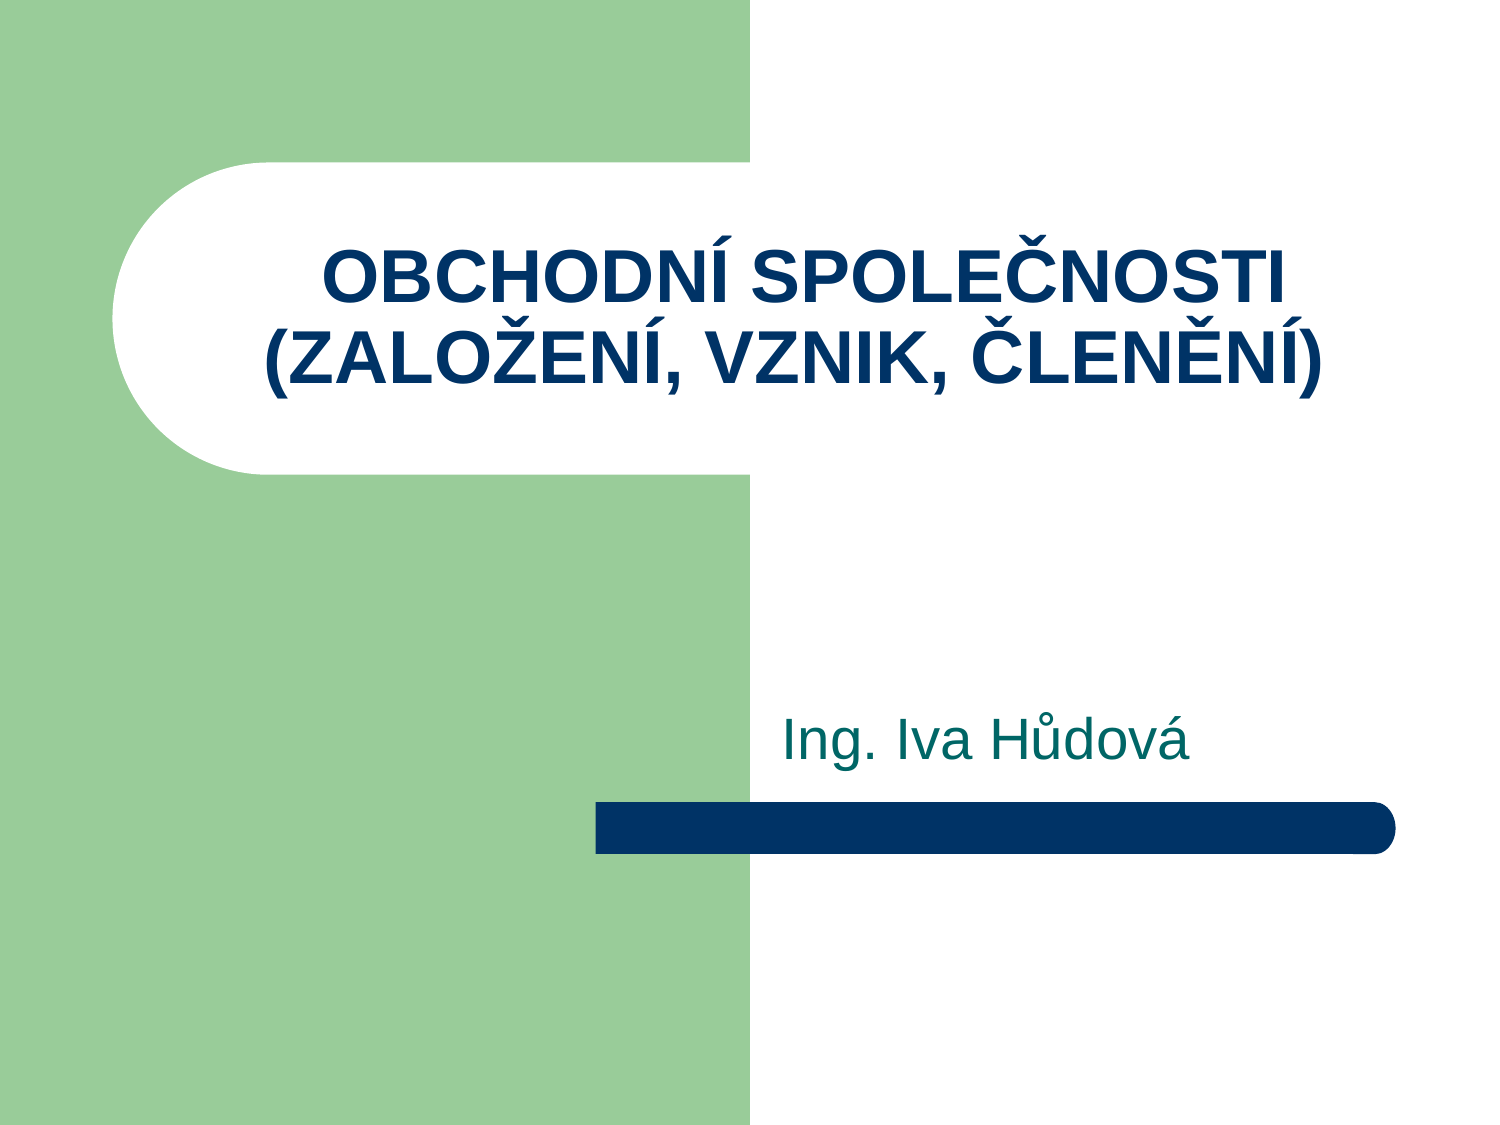

# OBCHODNÍ SPOLEČNOSTI (ZALOŽENÍ, VZNIK, ČLENĚNÍ)
Ing. Iva Hůdová